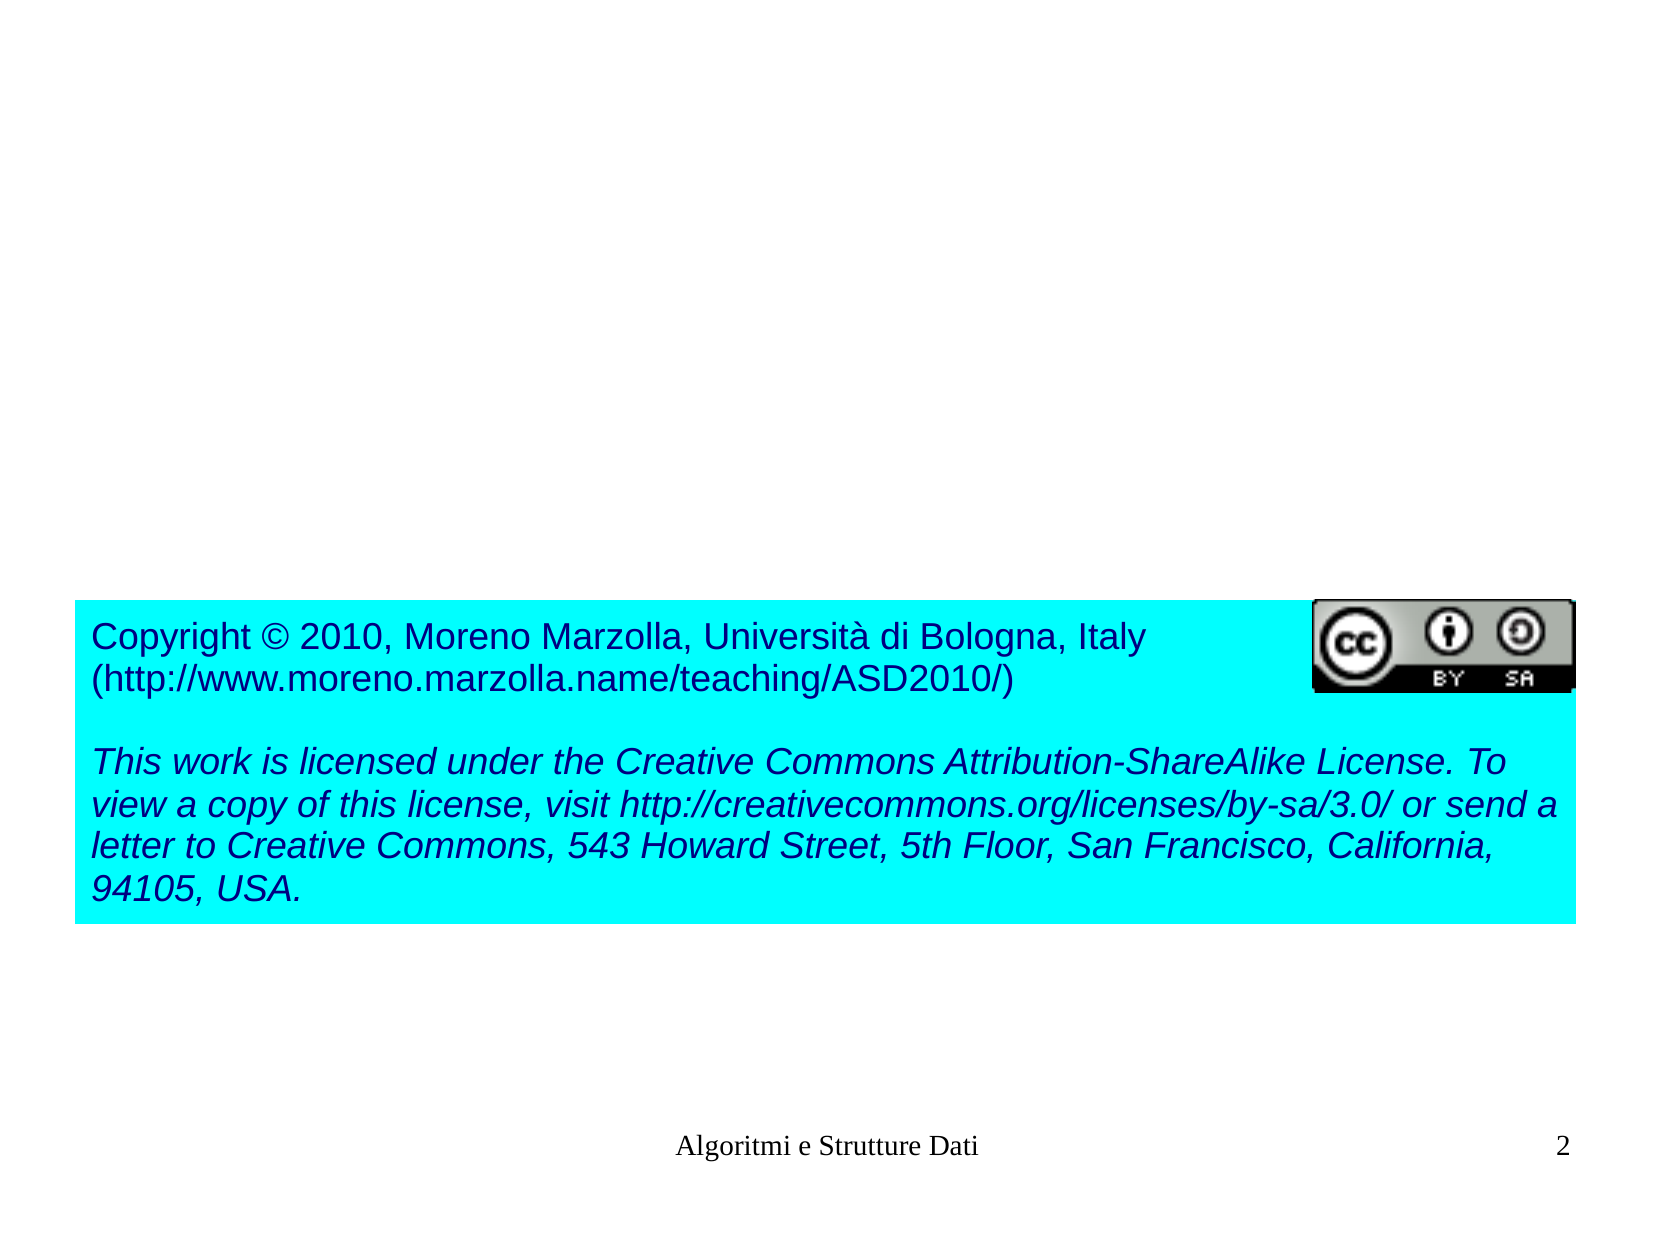

Copyright © 2010, Moreno Marzolla, Università di Bologna, Italy
(http://www.moreno.marzolla.name/teaching/ASD2010/)
This work is licensed under the Creative Commons Attribution-ShareAlike License. To view a copy of this license, visit http://creativecommons.org/licenses/by-sa/3.0/ or send a letter to Creative Commons, 543 Howard Street, 5th Floor, San Francisco, California, 94105, USA.
Algoritmi e Strutture Dati
2